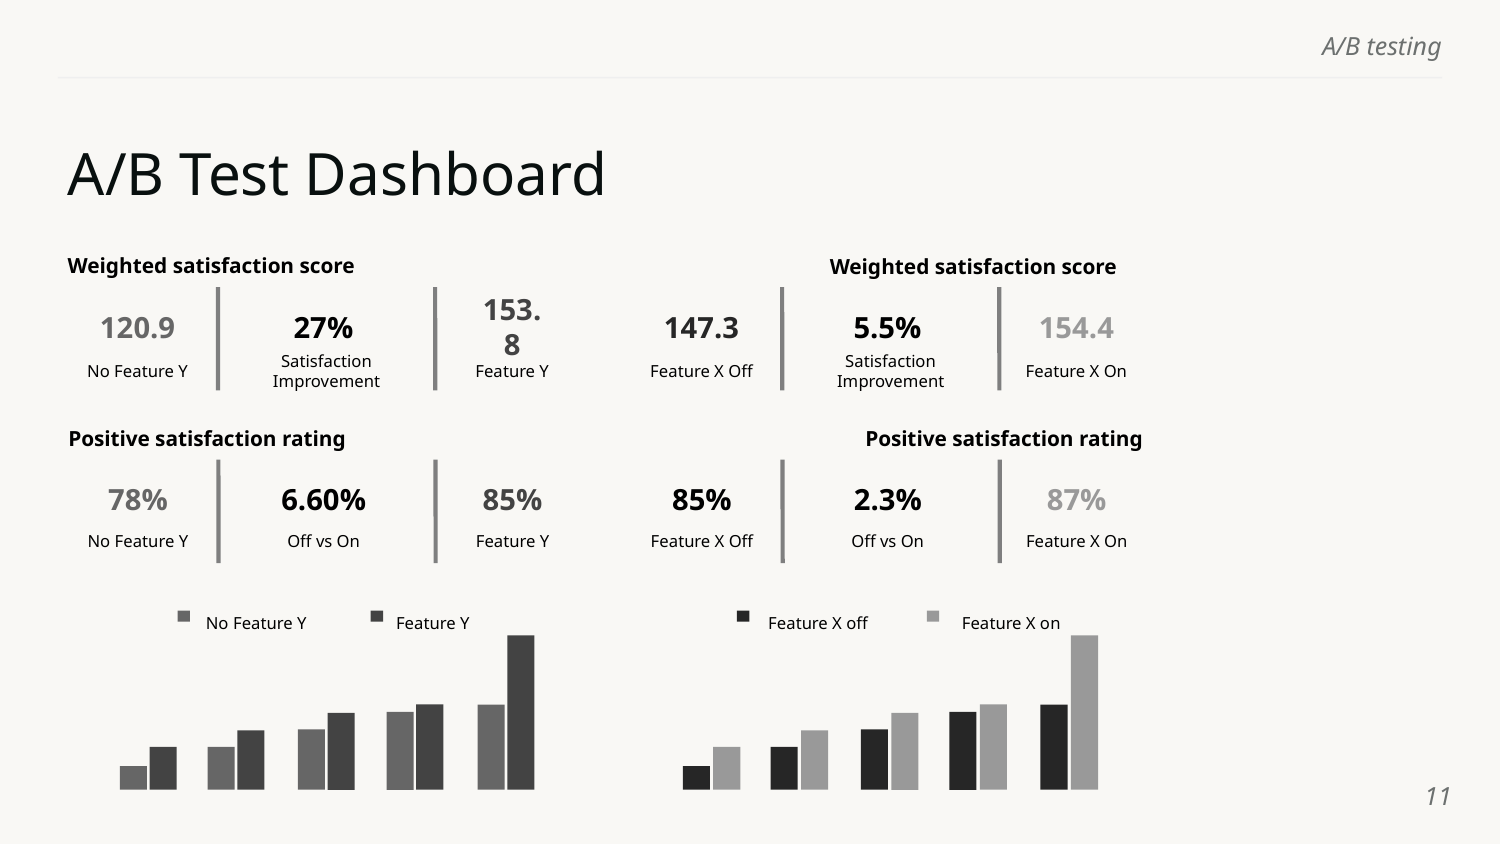

# A/B Test Dashboard
Weighted satisfaction score
Weighted satisfaction score
120.9
27%
153.8
147.3
5.5%
154.4
No Feature Y
Satisfaction Improvement
Feature Y
Feature X Off
Satisfaction Improvement
Feature X On
Positive satisfaction rating
Positive satisfaction rating
85%
78%
6.60%
85%
2.3%
87%
No Feature Y
Feature X Off
Off vs On
Off vs On
Feature Y
Feature X On
No Feature Y
Feature Y
Feature X off
Feature X on